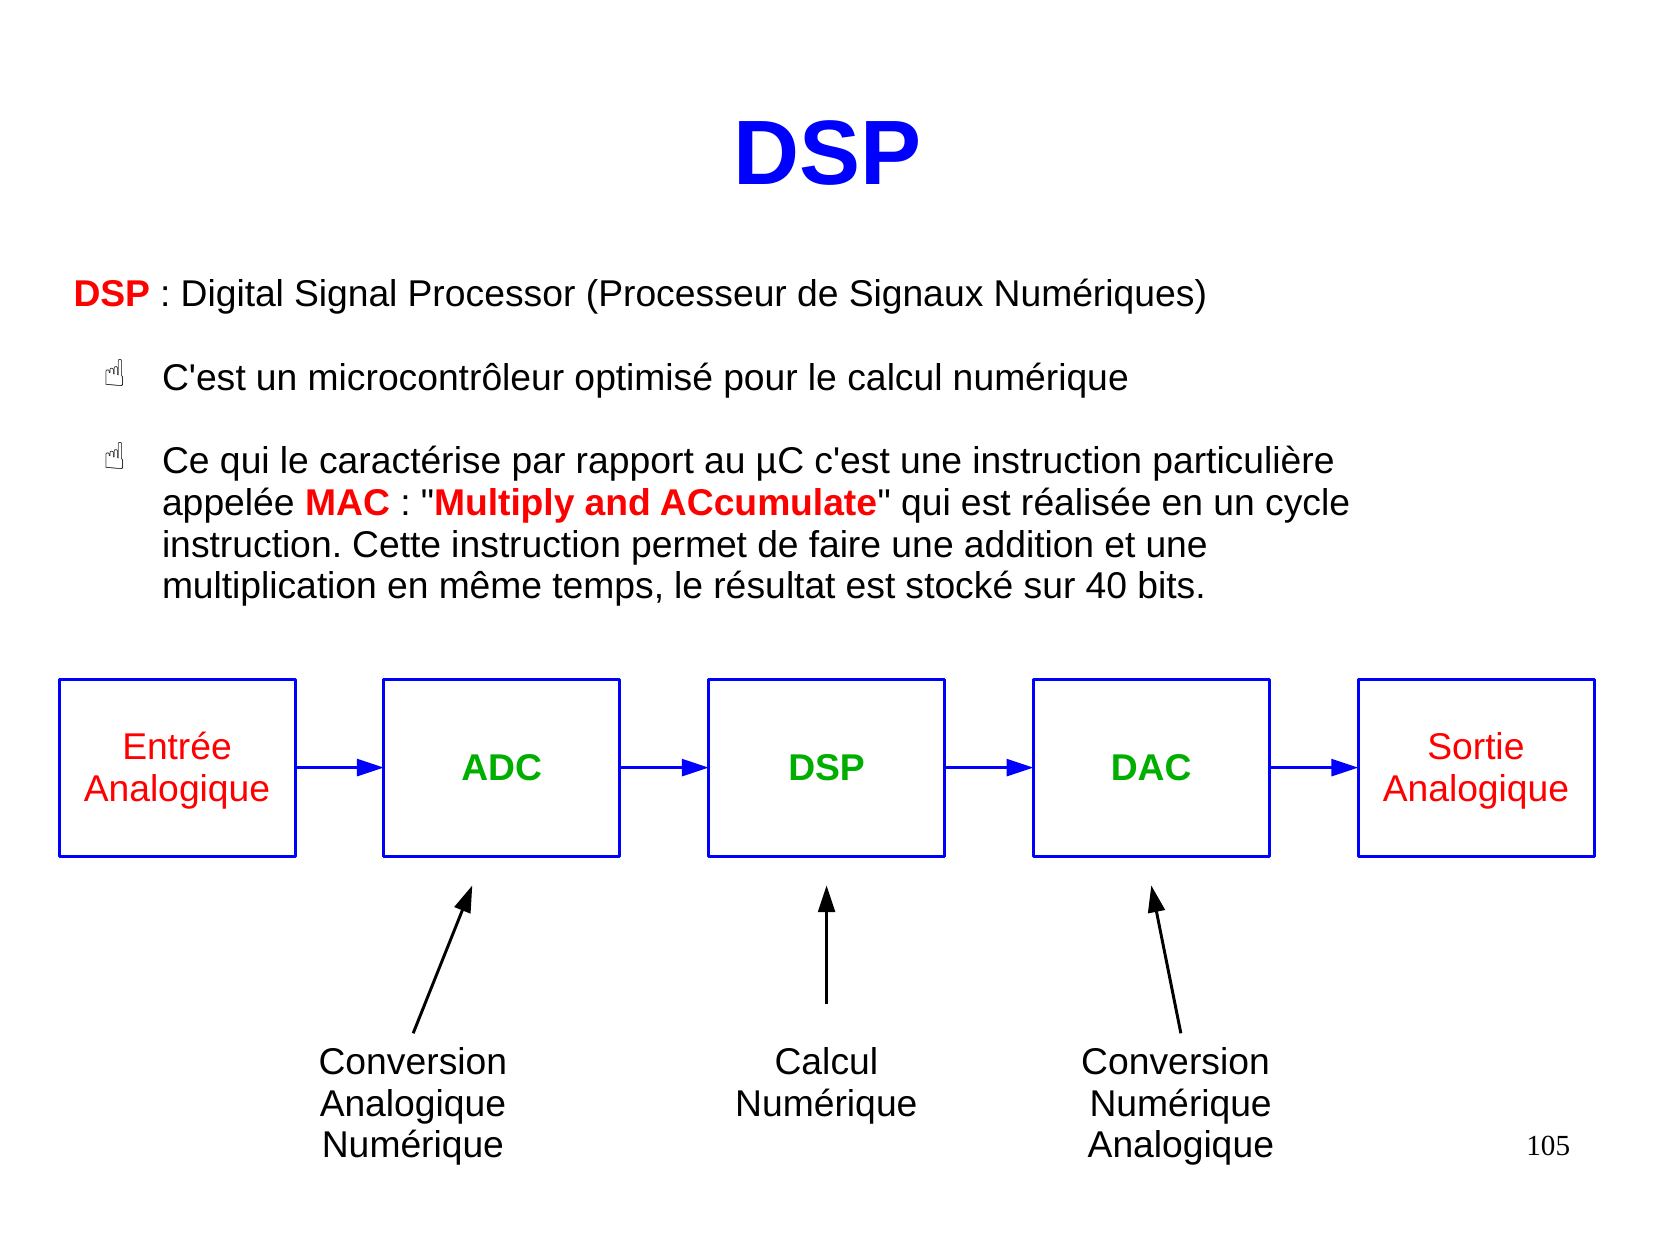

# DSP
DSP : Digital Signal Processor (Processeur de Signaux Numériques)
C'est un microcontrôleur optimisé pour le calcul numérique
Ce qui le caractérise par rapport au µC c'est une instruction particulière appelée MAC : "Multiply and ACcumulate" qui est réalisée en un cycle instruction. Cette instruction permet de faire une addition et une multiplication en même temps, le résultat est stocké sur 40 bits.
Entrée
Analogique
ADC
DSP
DAC
Sortie
Analogique
Conversion Analogique Numérique
Calcul Numérique
Conversion Numérique
Analogique
105